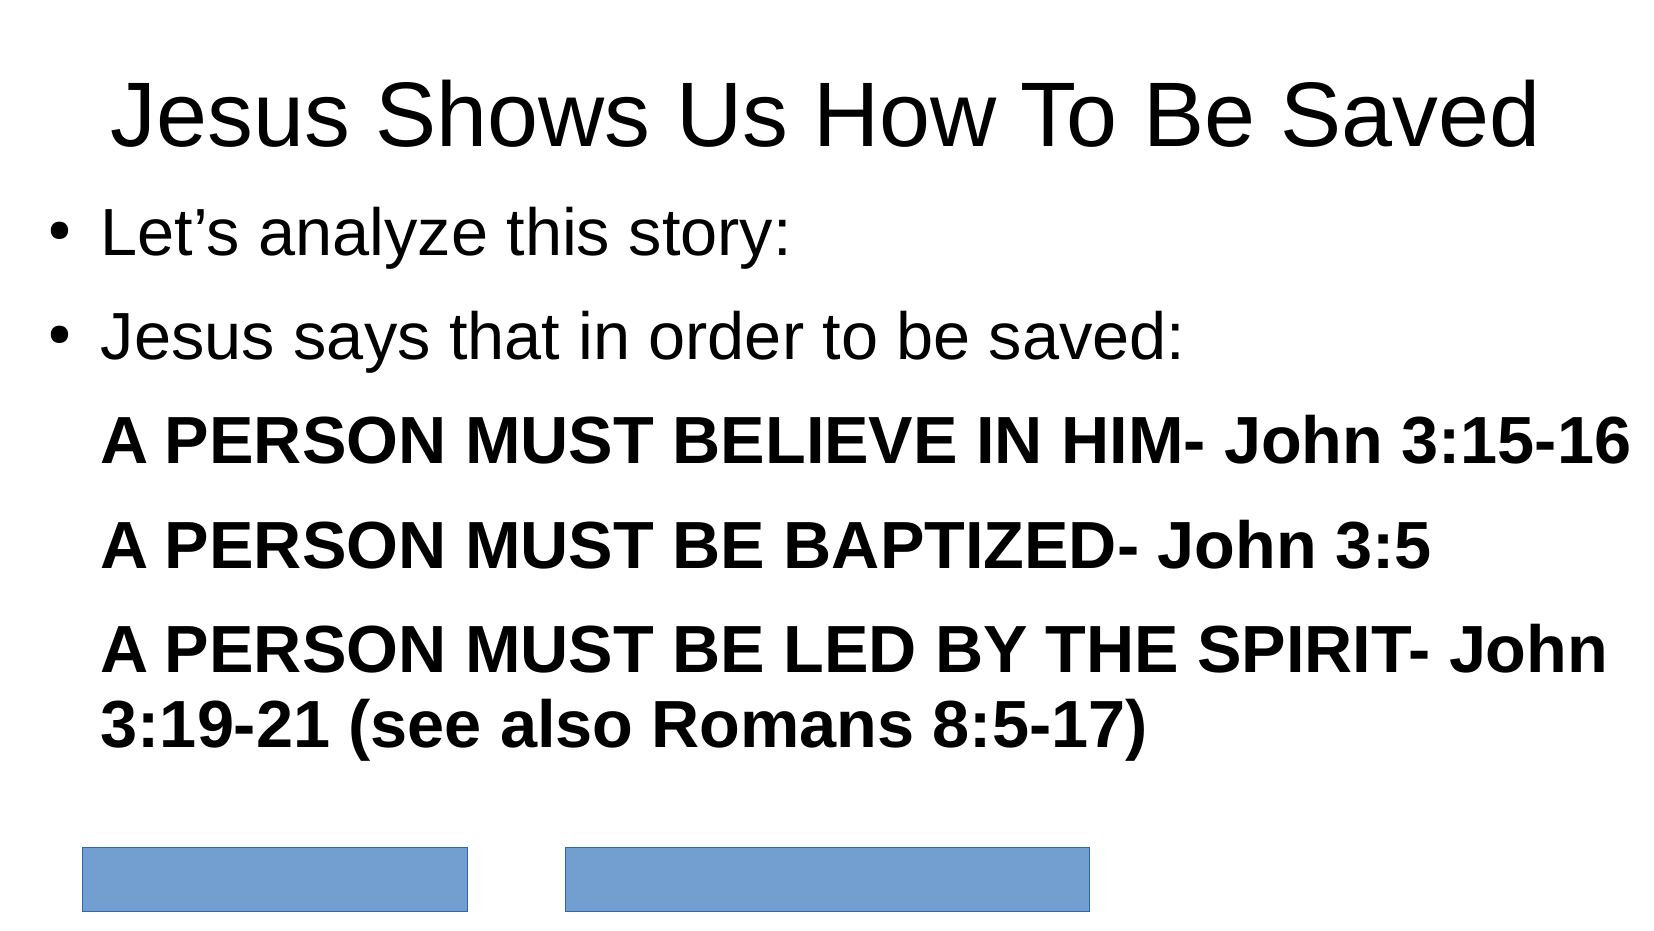

# Jesus Shows Us How To Be Saved
Let’s analyze this story:
Jesus says that in order to be saved:
A PERSON MUST BELIEVE IN HIM- John 3:15-16
A PERSON MUST BE BAPTIZED- John 3:5
A PERSON MUST BE LED BY THE SPIRIT- John 3:19-21 (see also Romans 8:5-17)